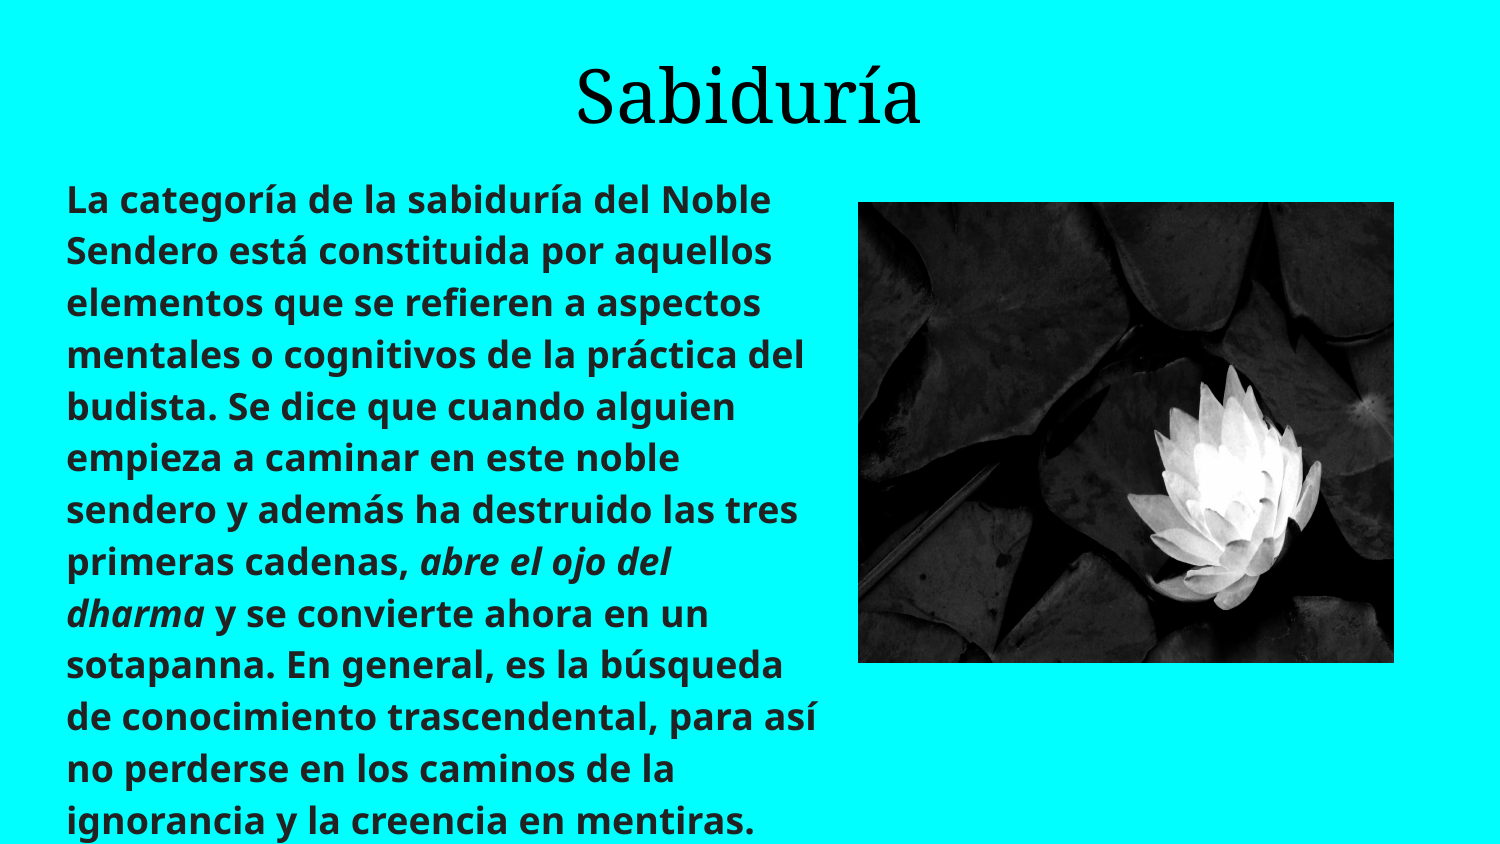

# Sabiduría
La categoría de la sabiduría del Noble Sendero está constituida por aquellos elementos que se refieren a aspectos mentales o cognitivos de la práctica del budista. Se dice que cuando alguien empieza a caminar en este noble sendero y además ha destruido las tres primeras cadenas, abre el ojo del dharma y se convierte ahora en un sotapanna. En general, es la búsqueda de conocimiento trascendental, para así no perderse en los caminos de la ignorancia y la creencia en mentiras.